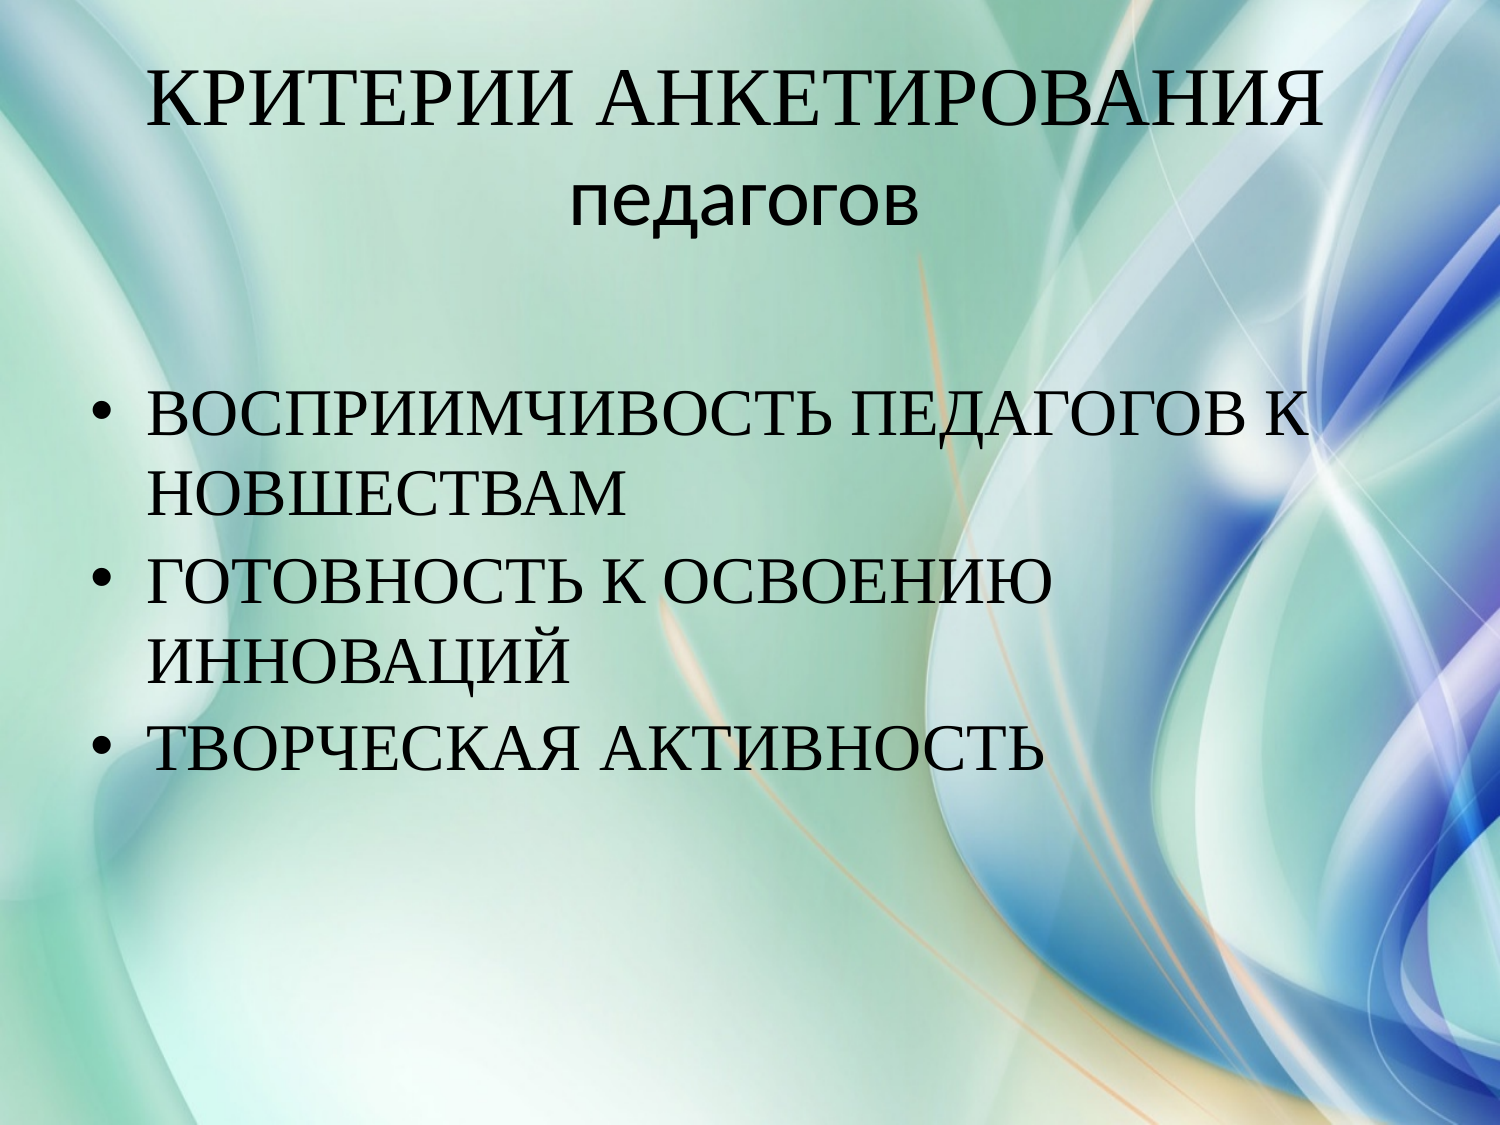

# КРИТЕРИИ АНКЕТИРОВАНИЯ педагогов
ВОСПРИИМЧИВОСТЬ ПЕДАГОГОВ К НОВШЕСТВАМ
ГОТОВНОСТЬ К ОСВОЕНИЮ ИННОВАЦИЙ
ТВОРЧЕСКАЯ АКТИВНОСТЬ